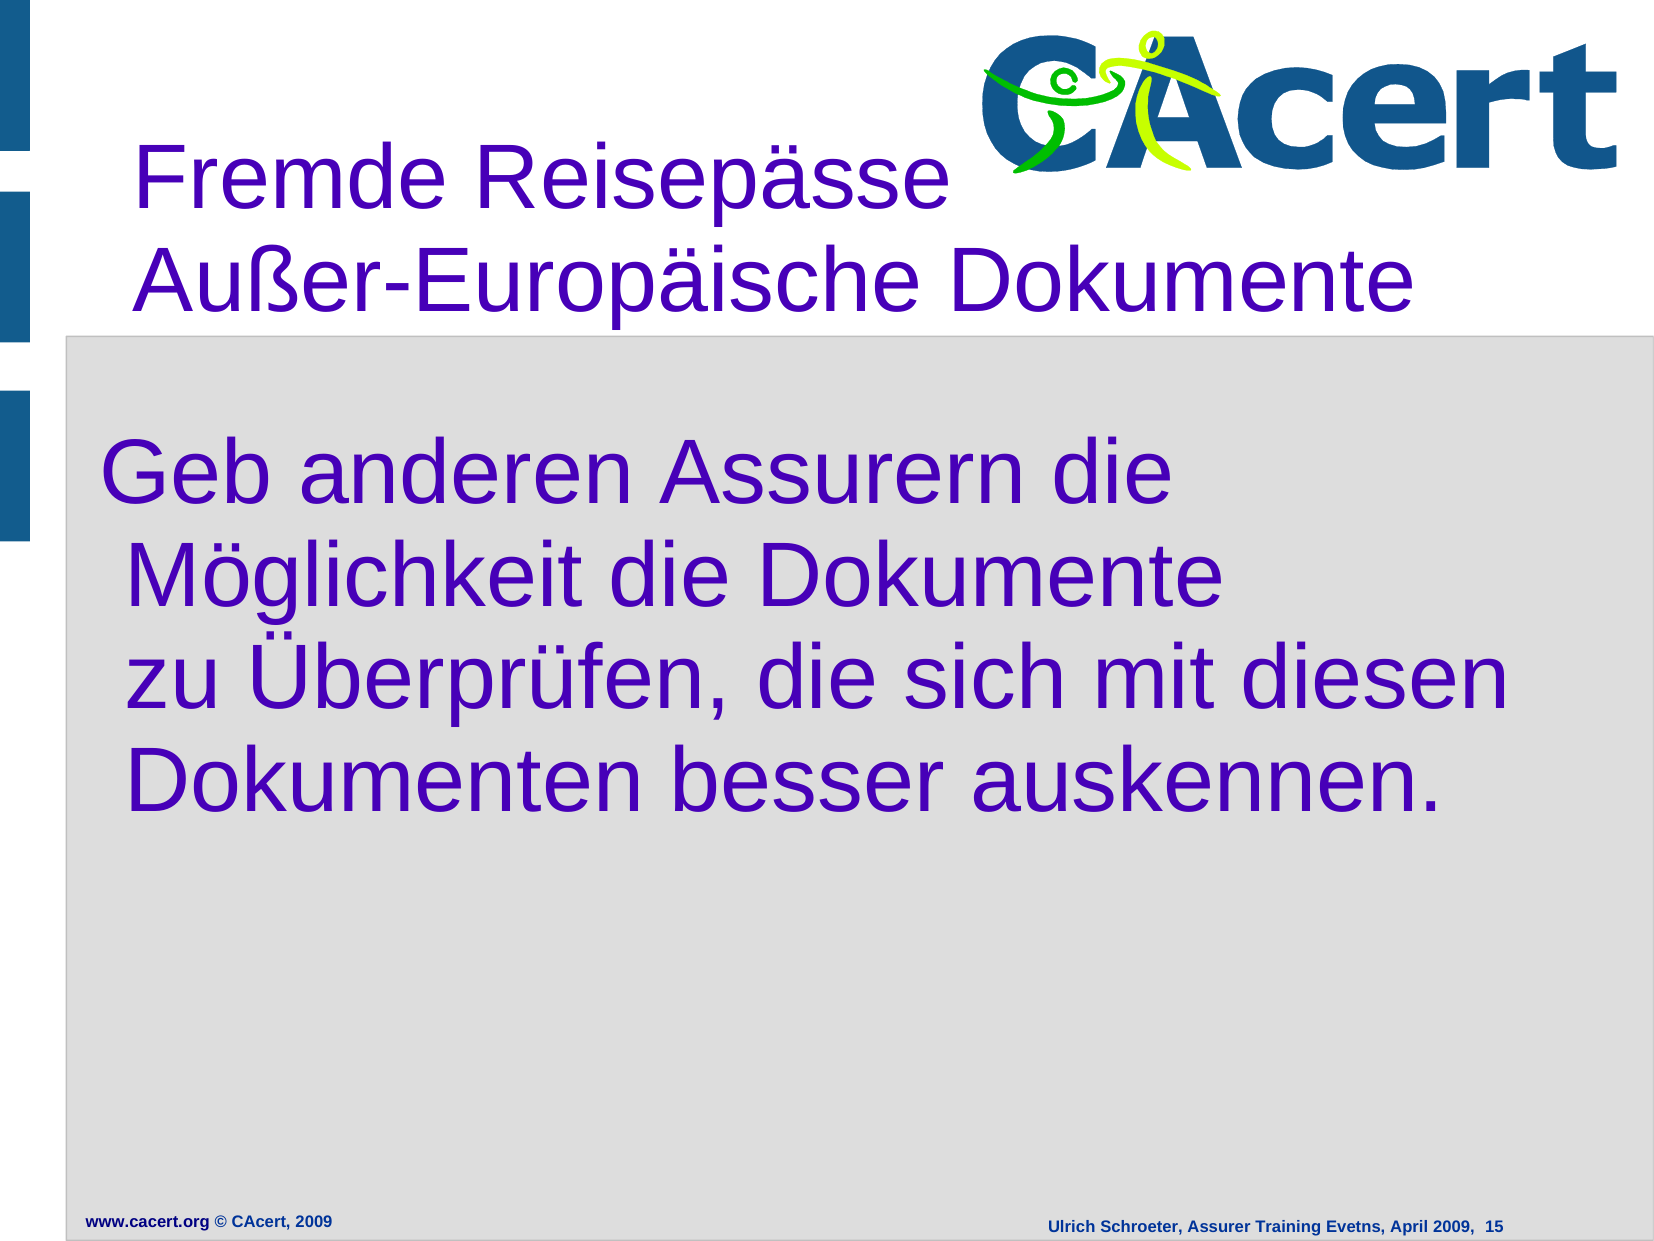

Fremde Reisepässe
Außer-Europäische Dokumente
 Geb anderen Assurern die
 Möglichkeit die Dokumente
 zu Überprüfen, die sich mit diesen
 Dokumenten besser auskennen.